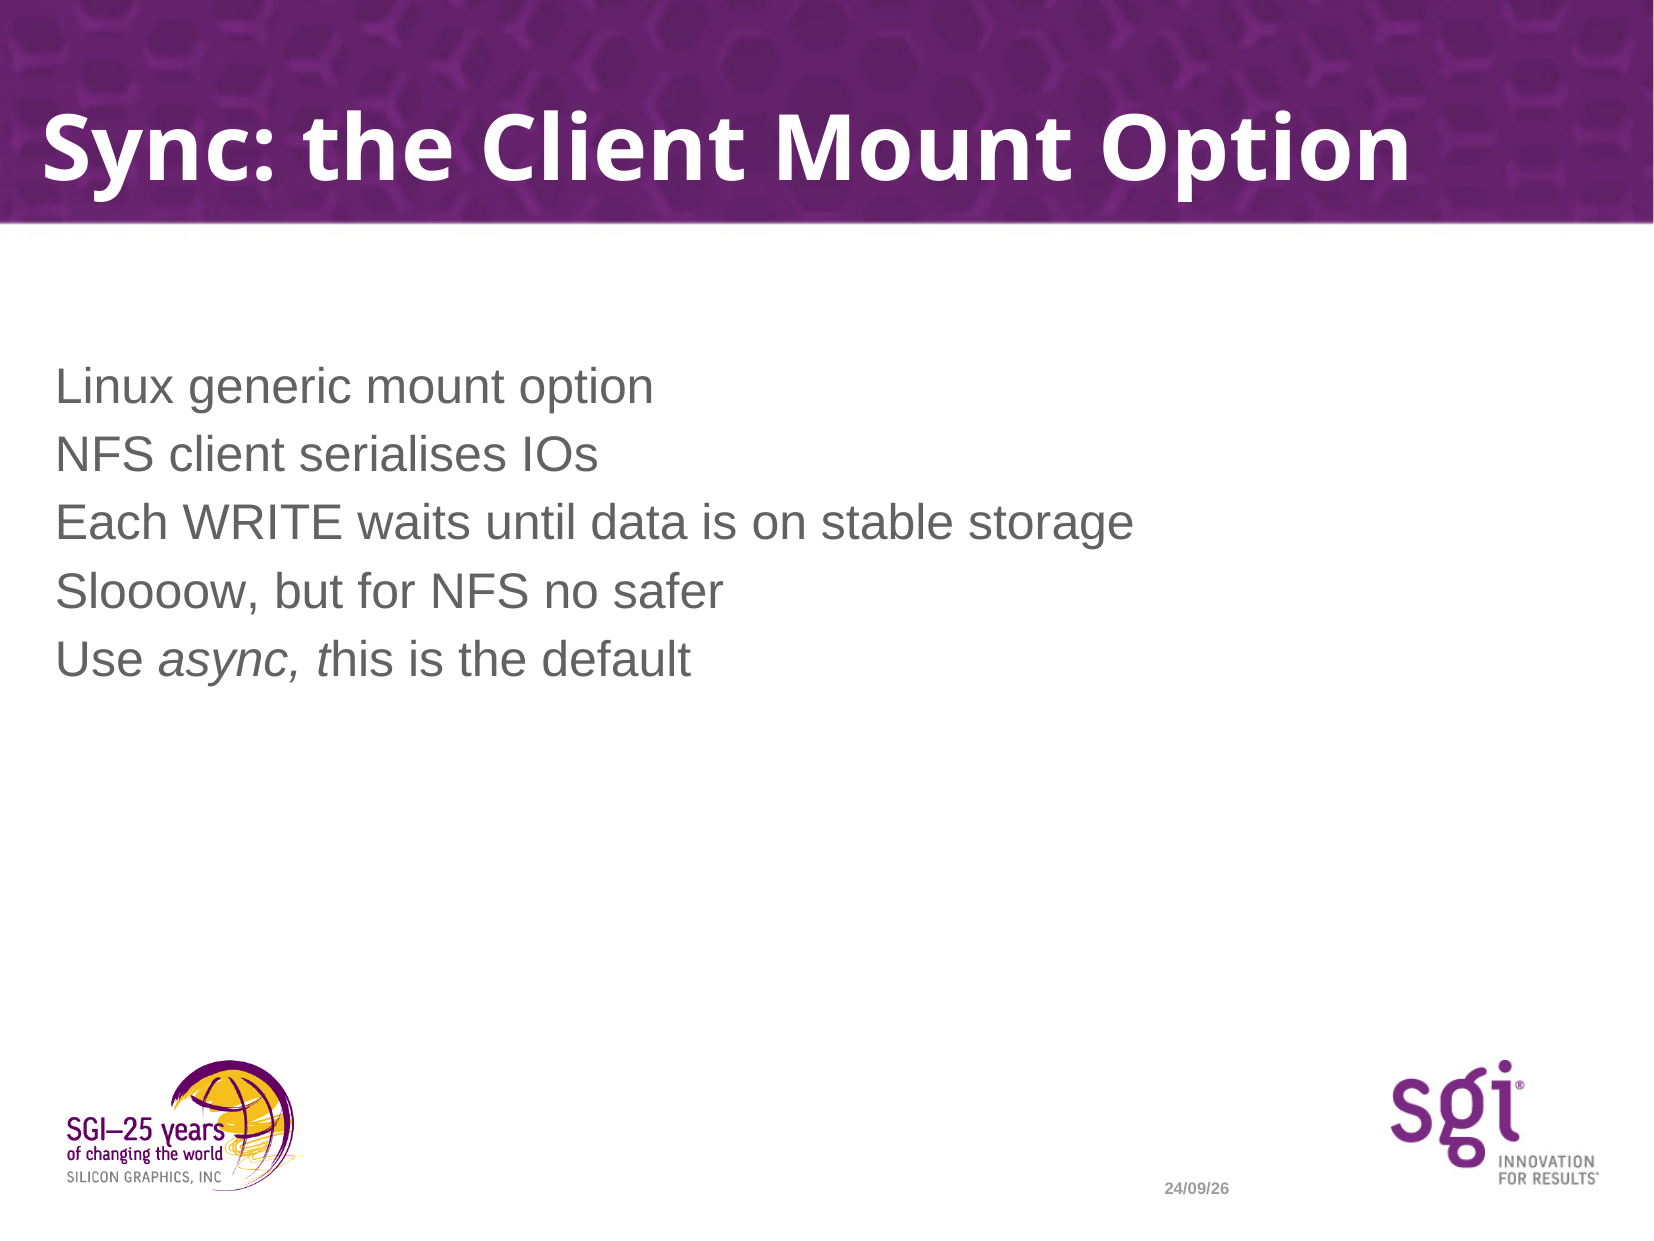

# Sync: the Client Mount Option
Linux generic mount option
NFS client serialises IOs
Each WRITE waits until data is on stable storage
Sloooow, but for NFS no safer
Use async, this is the default